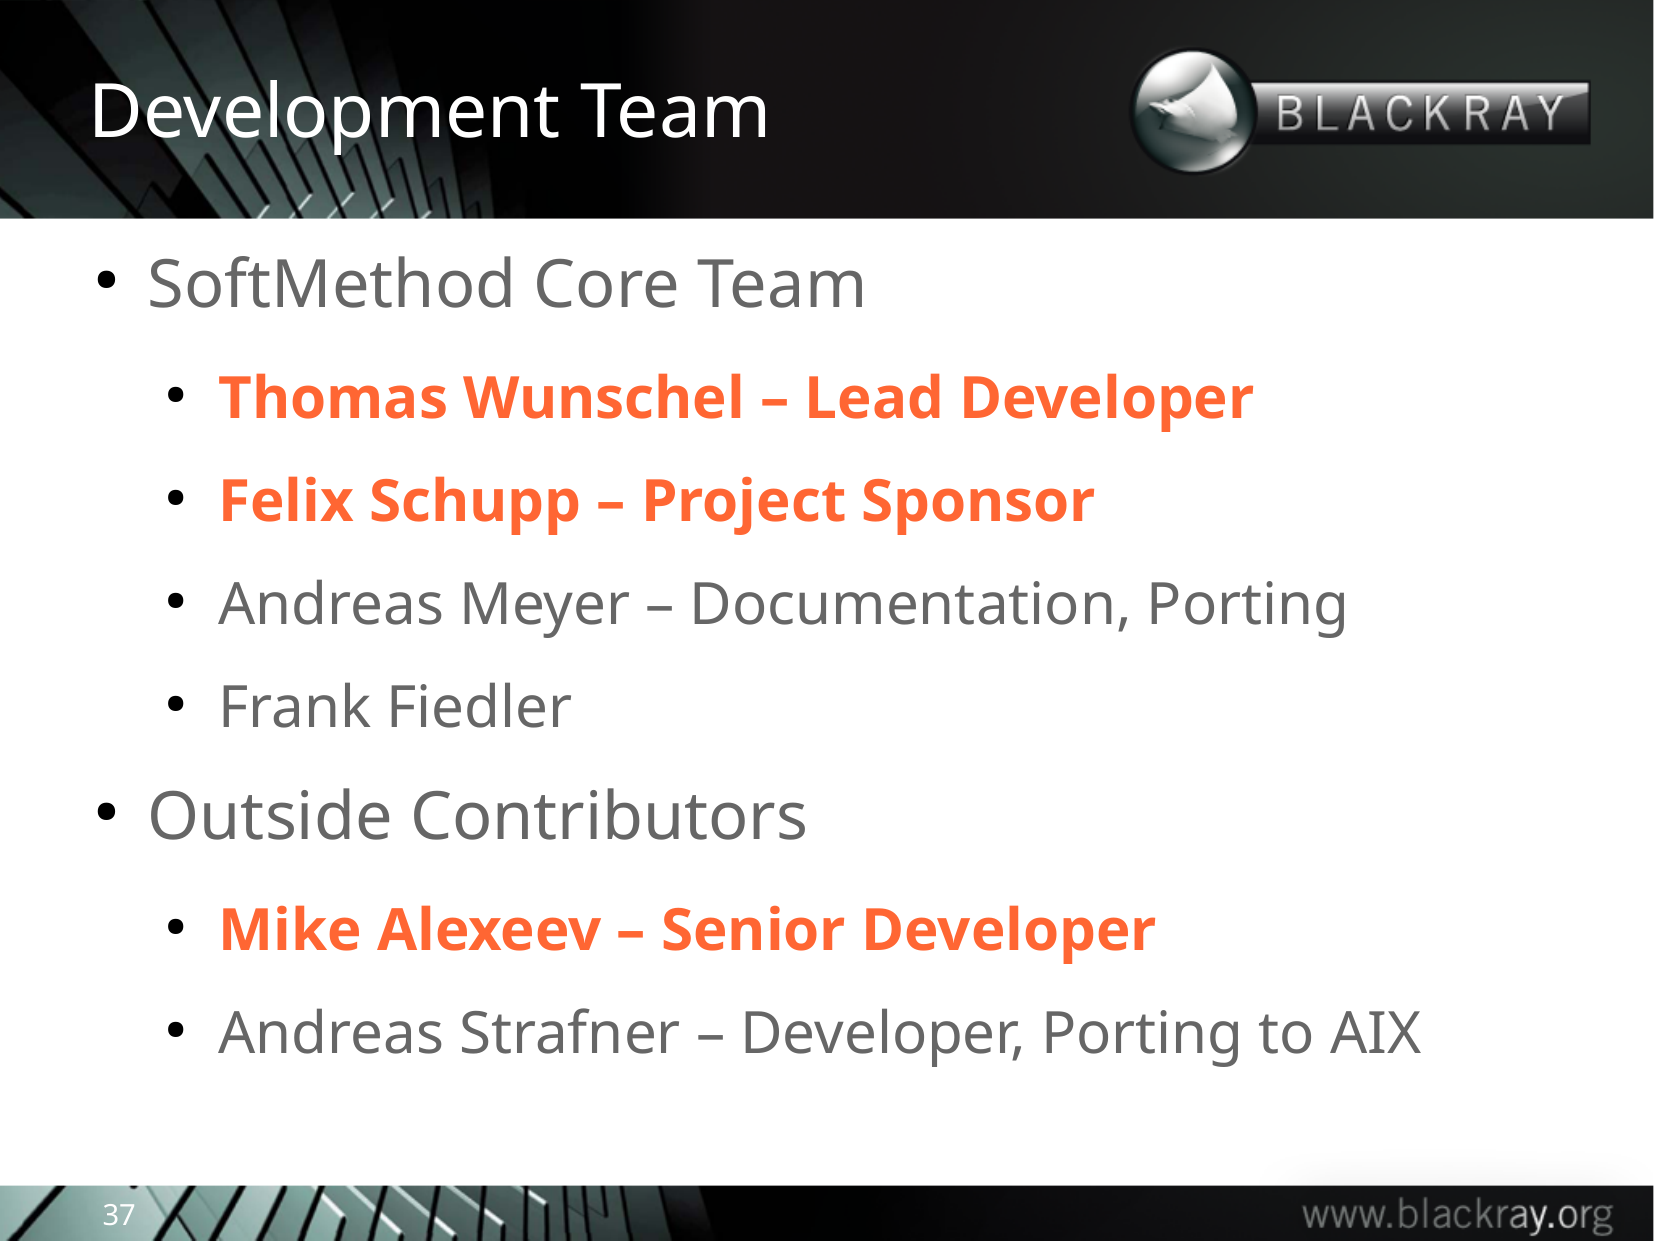

# Development Team
SoftMethod Core Team
Thomas Wunschel – Lead Developer
Felix Schupp – Project Sponsor
Andreas Meyer – Documentation, Porting
Frank Fiedler
Outside Contributors
Mike Alexeev – Senior Developer
Andreas Strafner – Developer, Porting to AIX